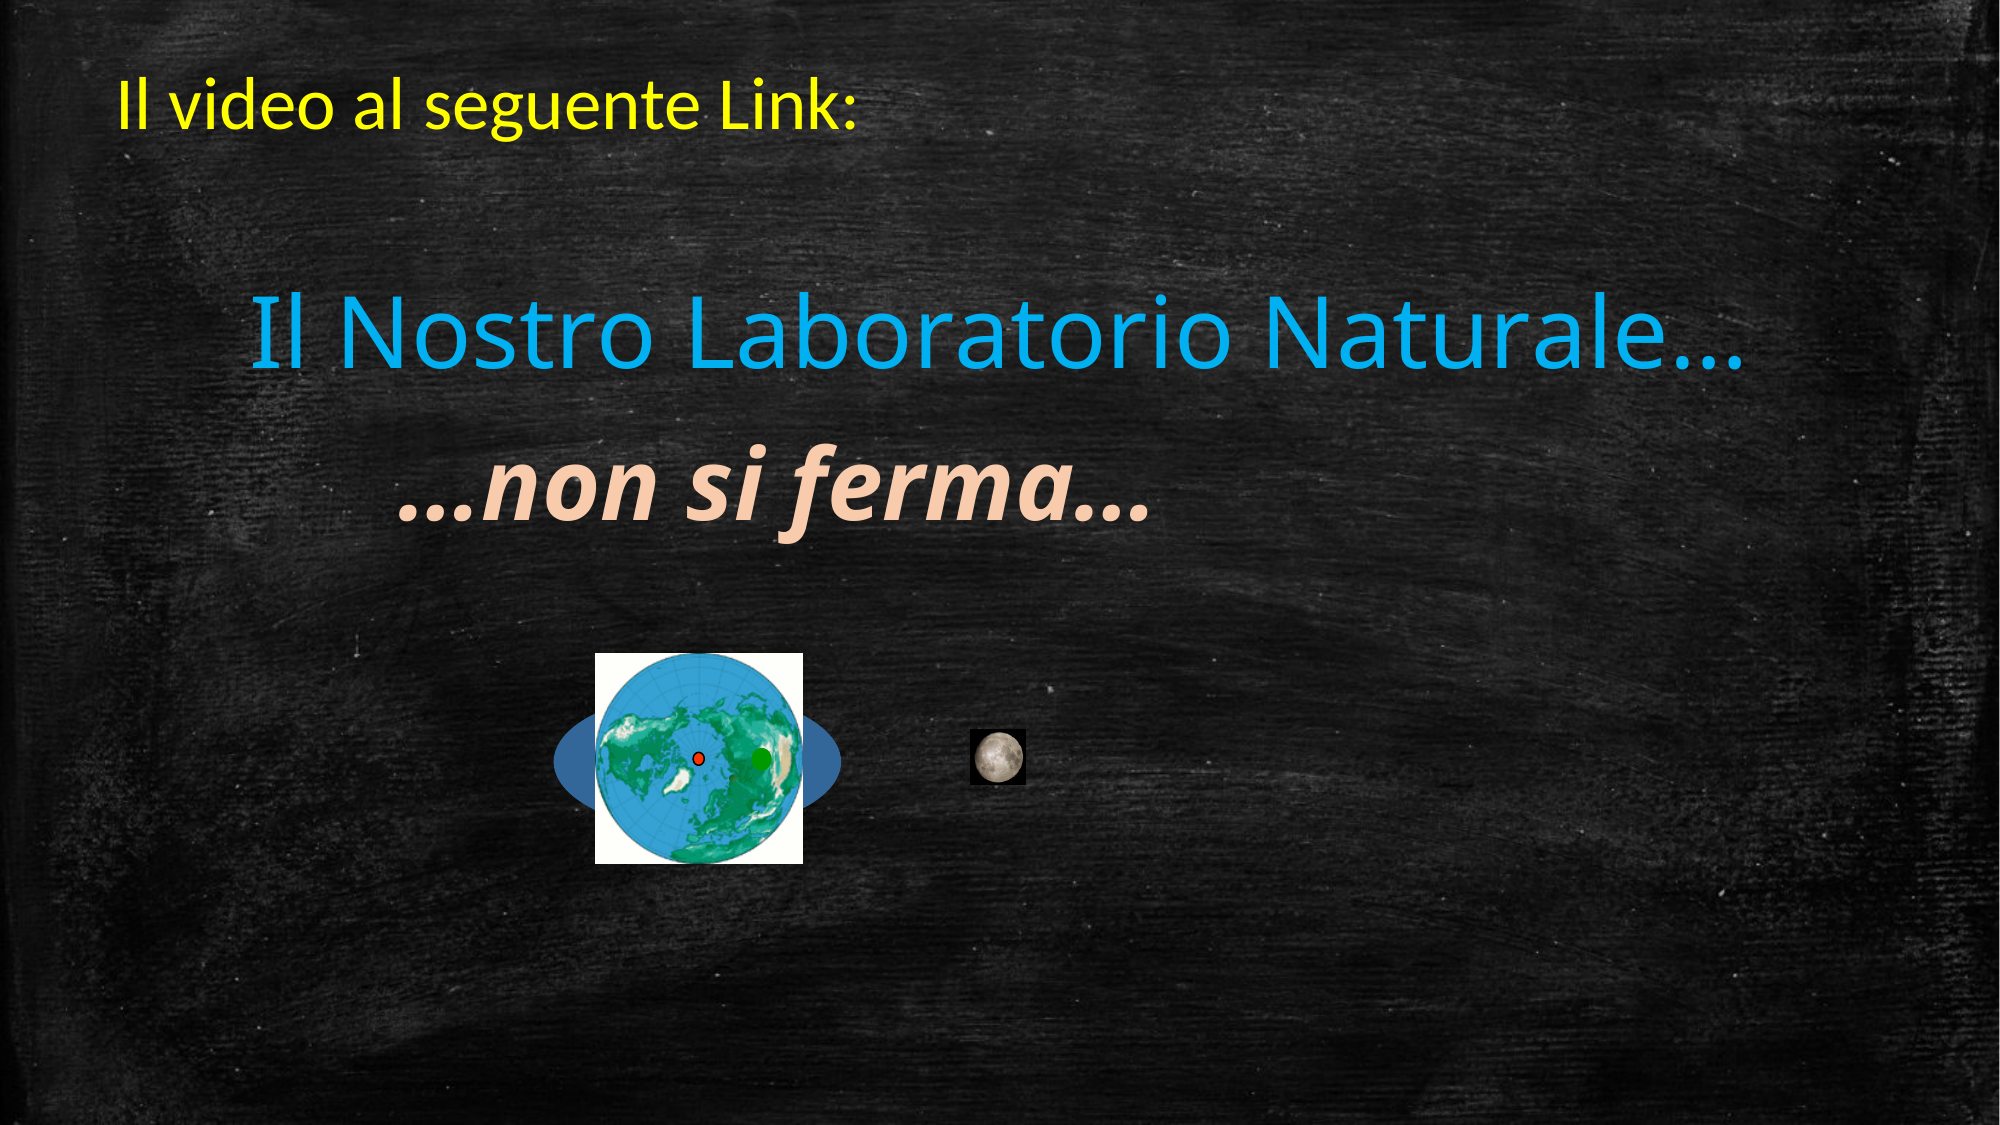

Il video al seguente Link:
Il Nostro Laboratorio Naturale…
…non si ferma…